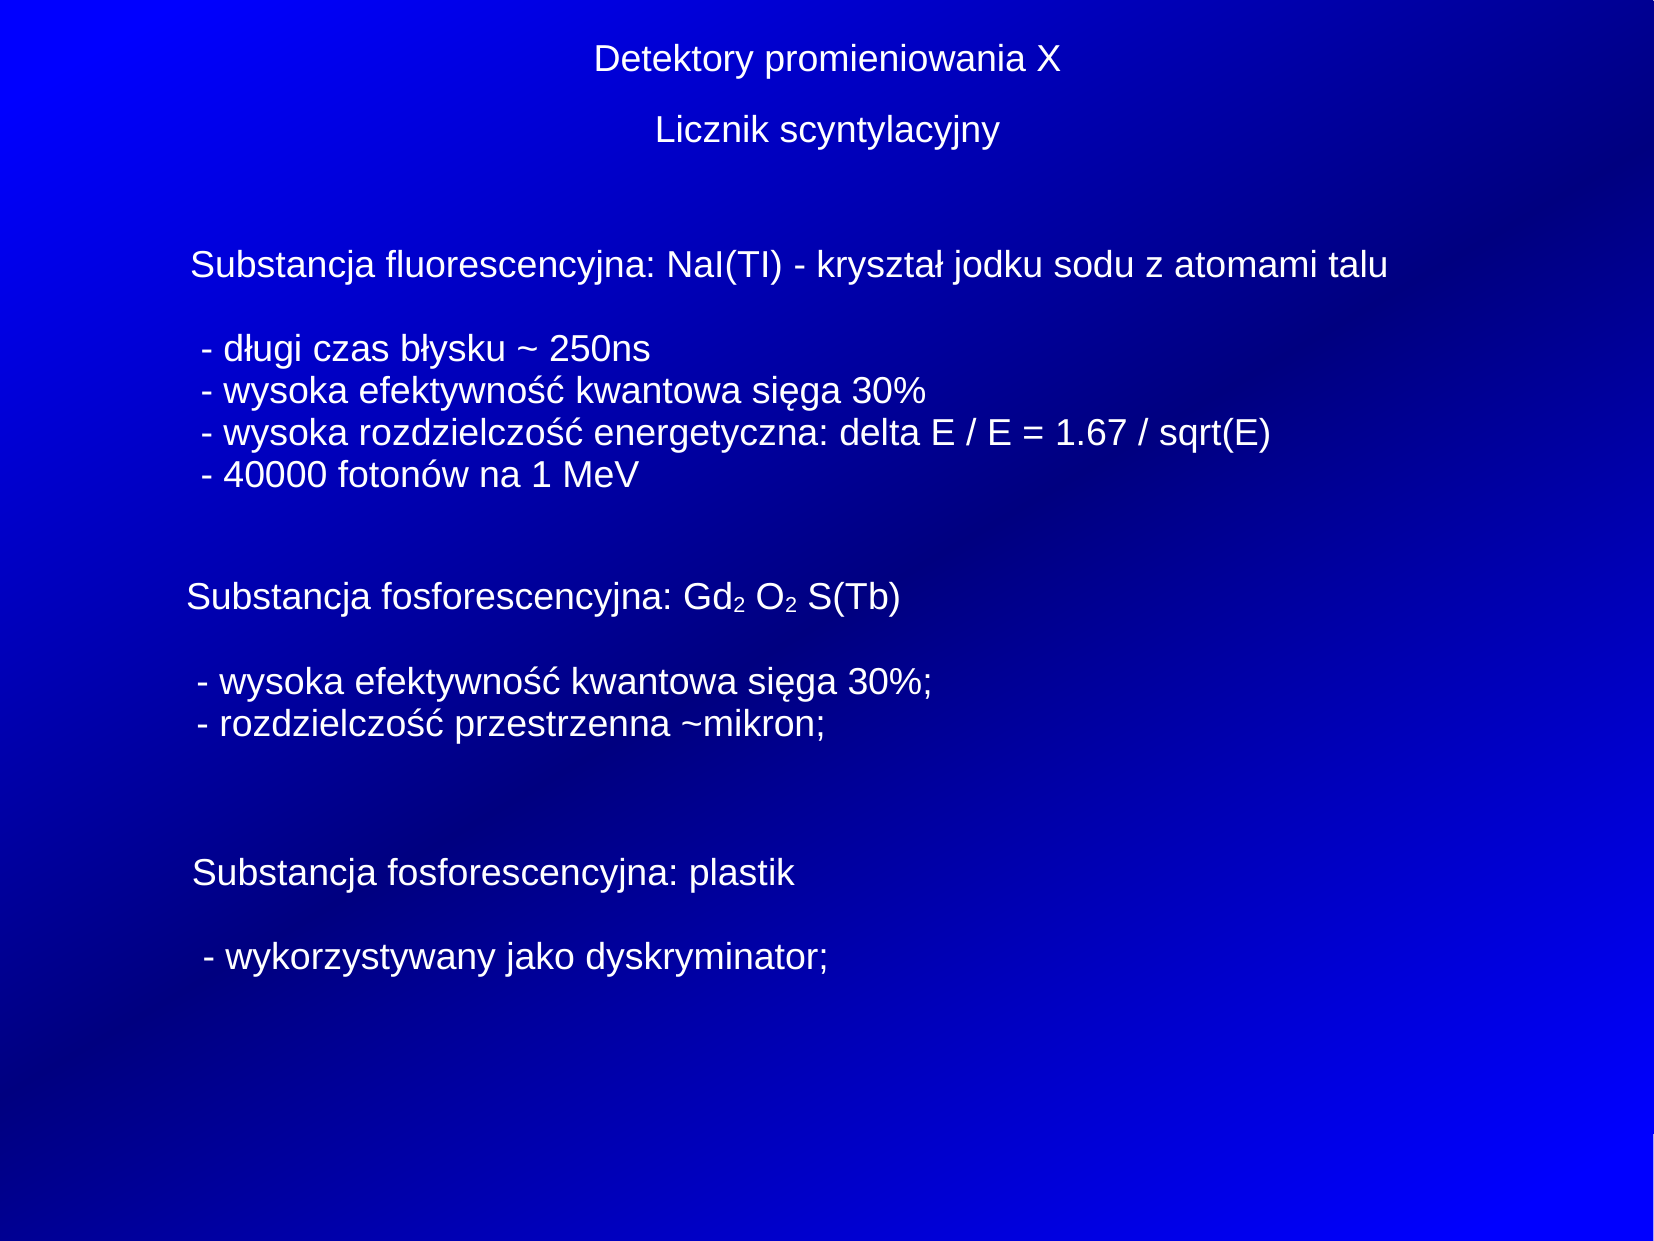

Detektory promieniowania X
Licznik scyntylacyjny
Substancja fluorescencyjna: NaI(TI) - kryształ jodku sodu z atomami talu
 - długi czas błysku ~ 250ns
 - wysoka efektywność kwantowa sięga 30%
 - wysoka rozdzielczość energetyczna: delta E / E = 1.67 / sqrt(E)
 - 40000 fotonów na 1 MeV
Substancja fosforescencyjna: Gd2 O2 S(Tb)
 - wysoka efektywność kwantowa sięga 30%;
 - rozdzielczość przestrzenna ~mikron;
Substancja fosforescencyjna: plastik
 - wykorzystywany jako dyskryminator;